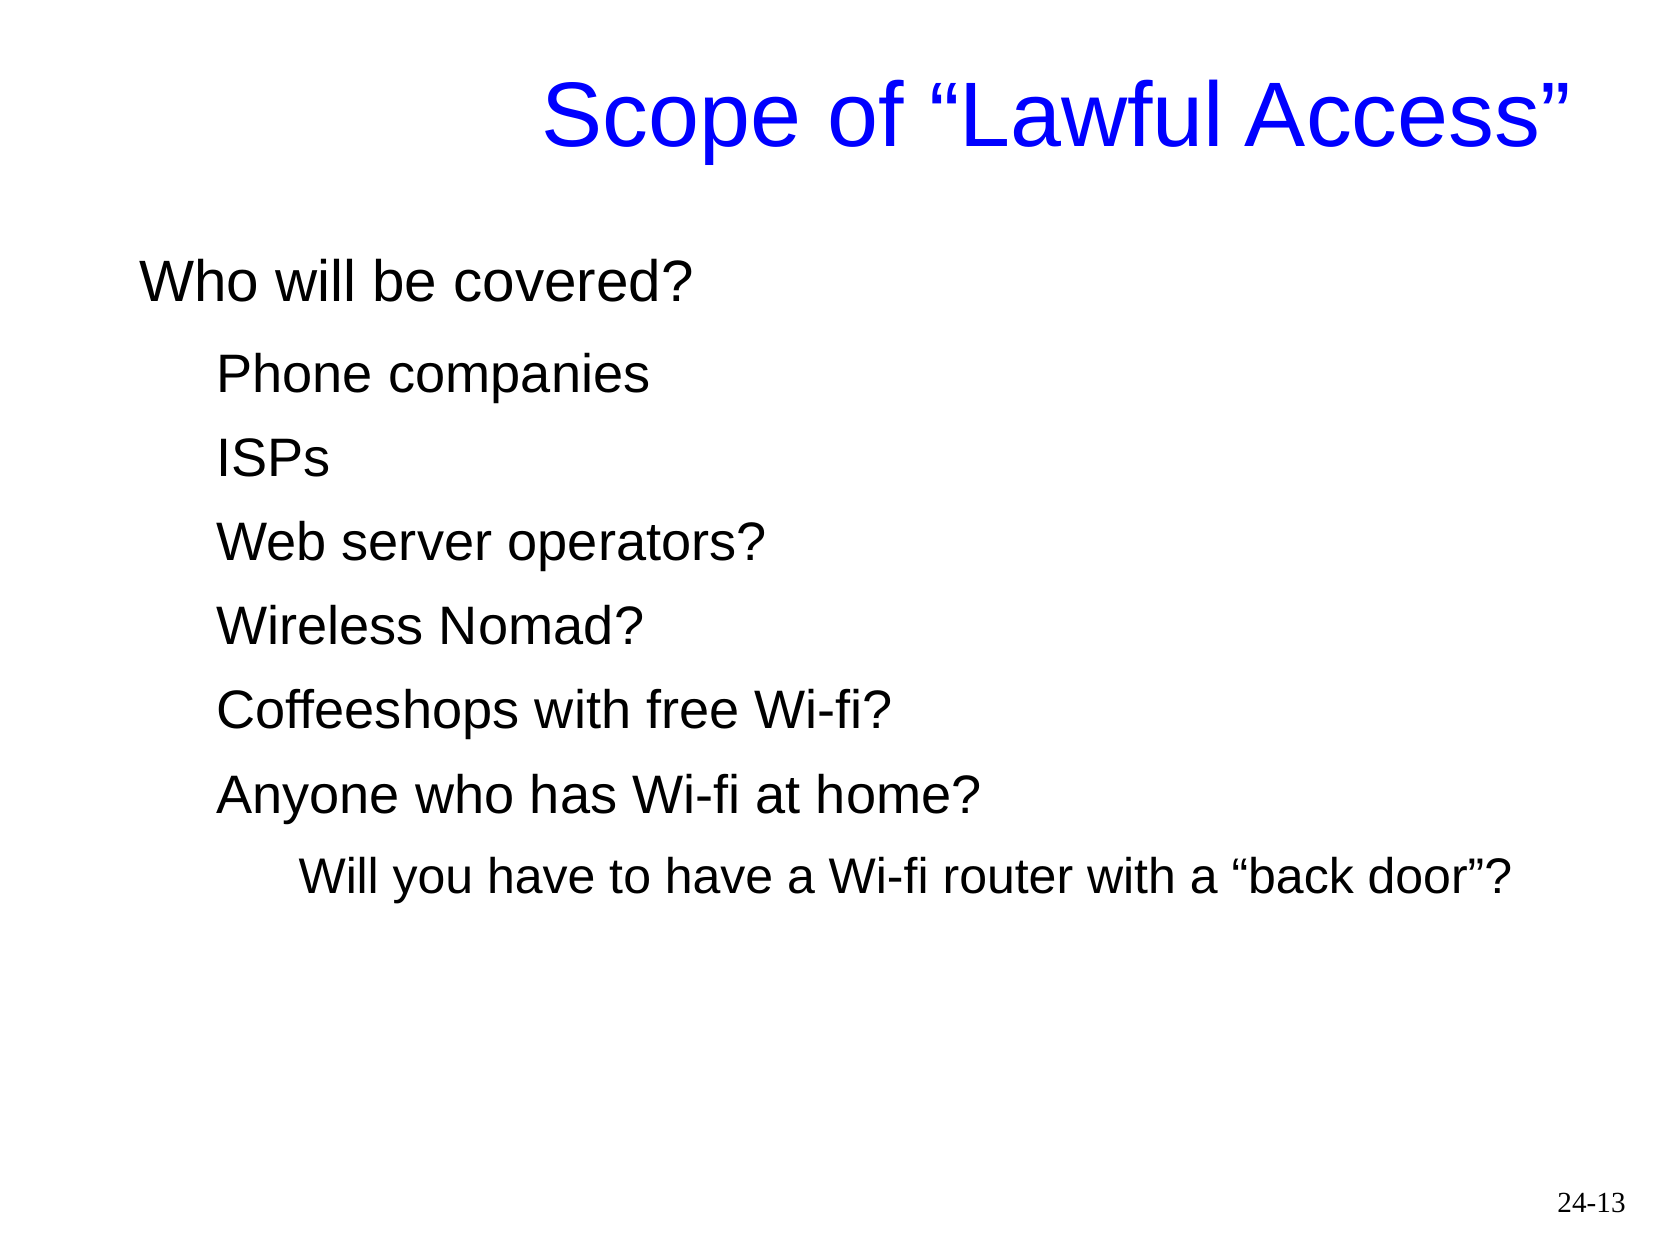

# Scope of “Lawful Access”
Who will be covered?
Phone companies
ISPs
Web server operators?
Wireless Nomad?
Coffeeshops with free Wi-fi?
Anyone who has Wi-fi at home?
Will you have to have a Wi-fi router with a “back door”?